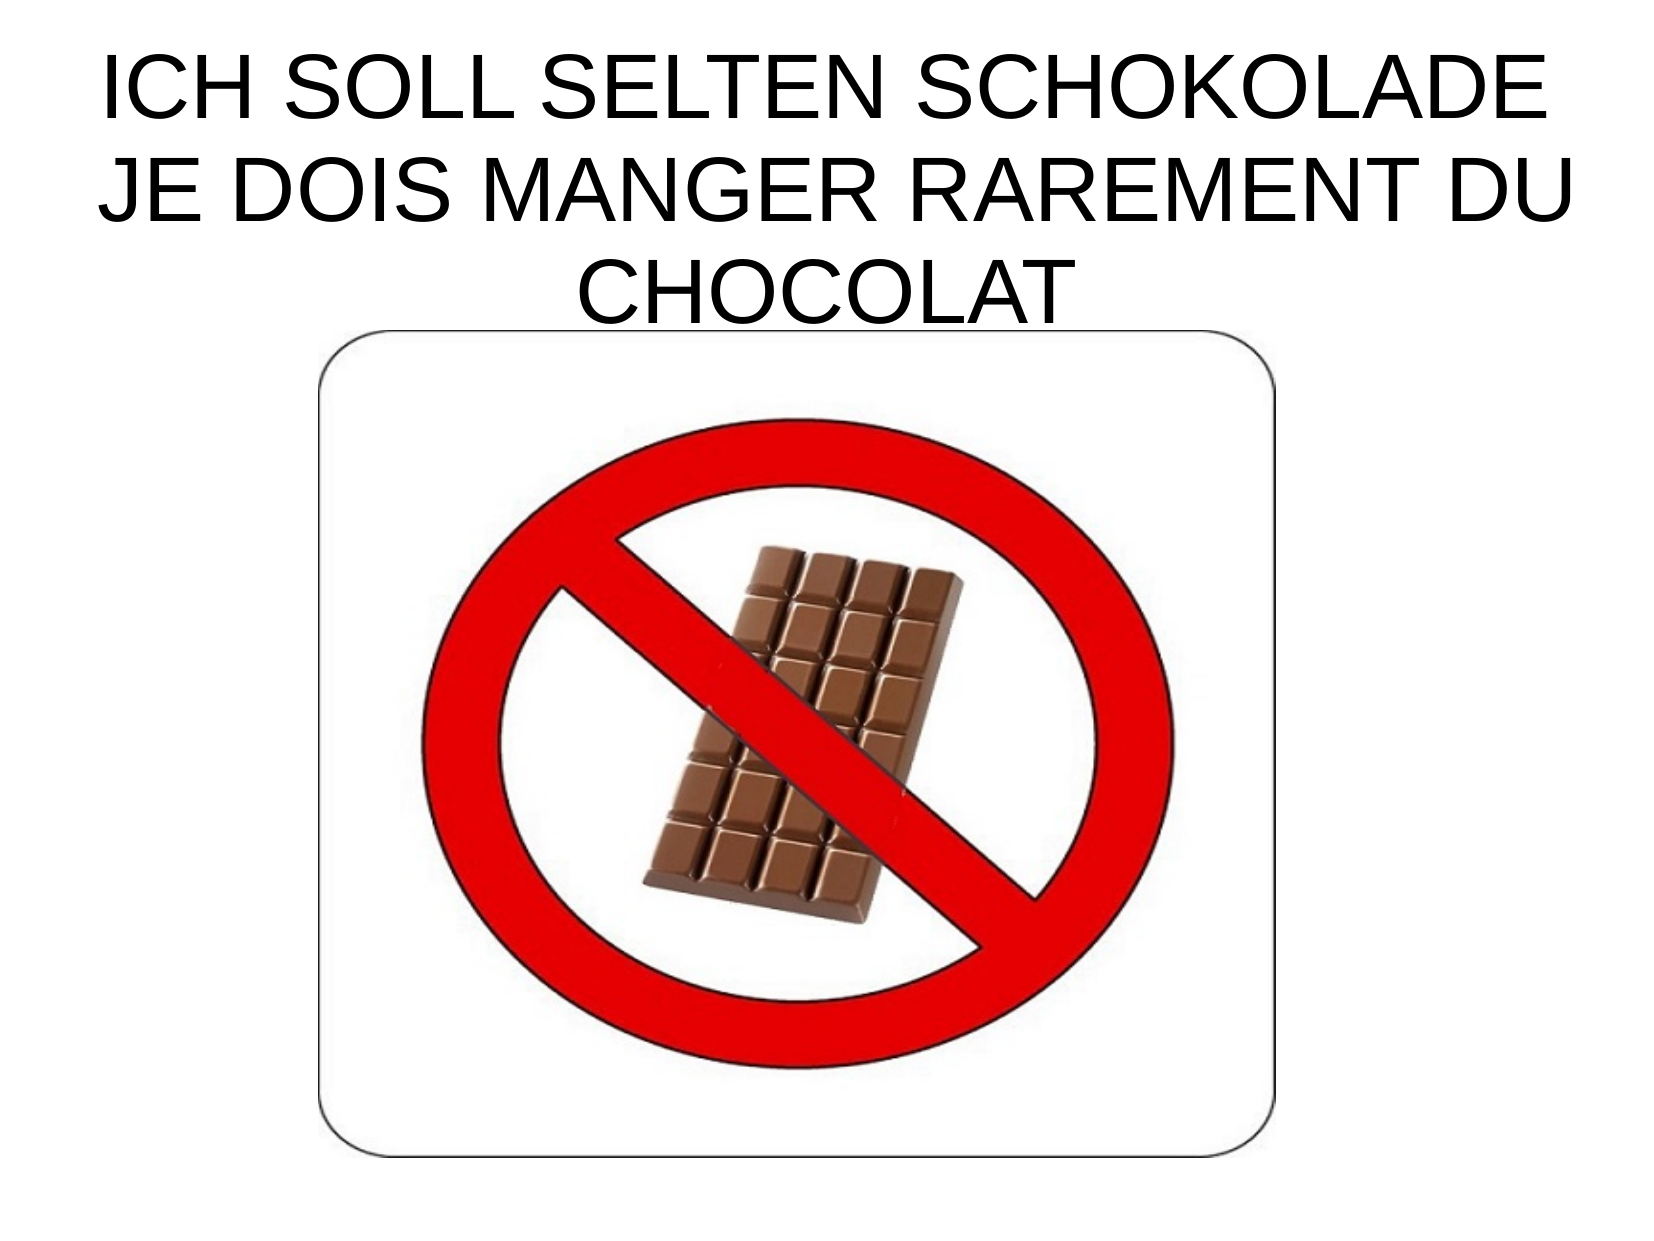

ICH SOLL SELTEN SCHOKOLADE
JE DOIS MANGER RAREMENT DU CHOCOLAT
#